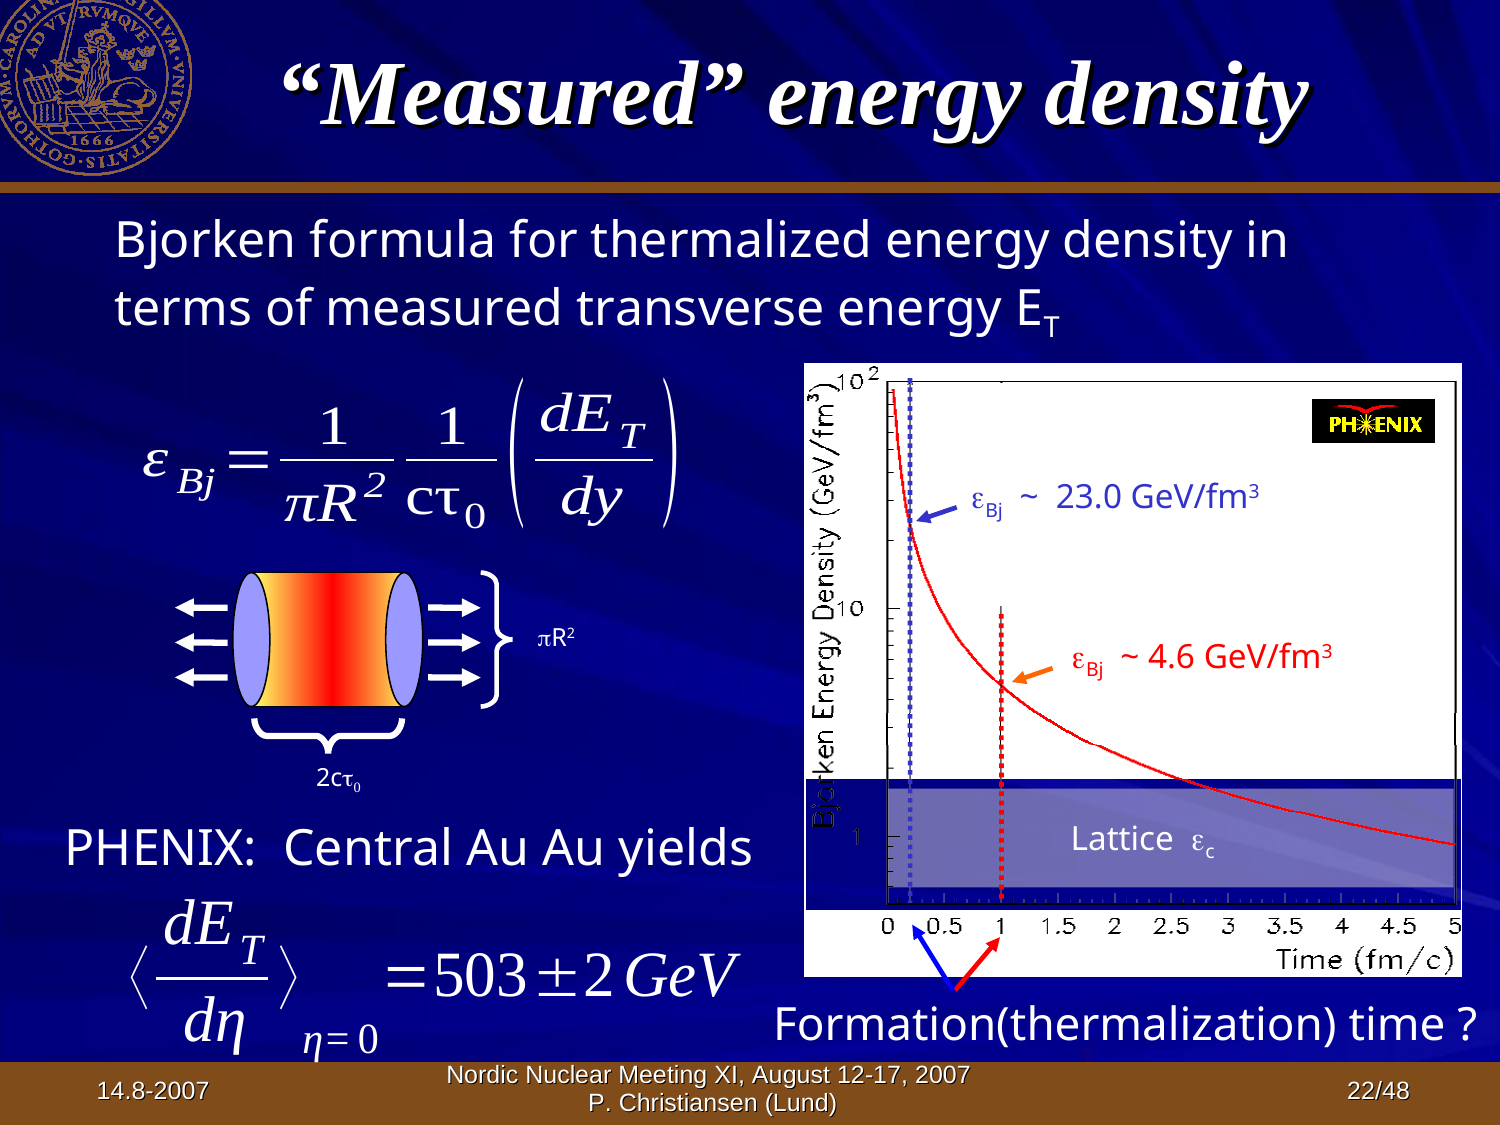

# “Measured” energy density
Bjorken formula for thermalized energy density in
terms of measured transverse energy ET
Bj~ 23.0 GeV/fm3
Bj~ 4.6 GeV/fm3
 Latticec
R2
2c
PHENIX: Central Au Au yields
Formation(thermalization) time ?
22